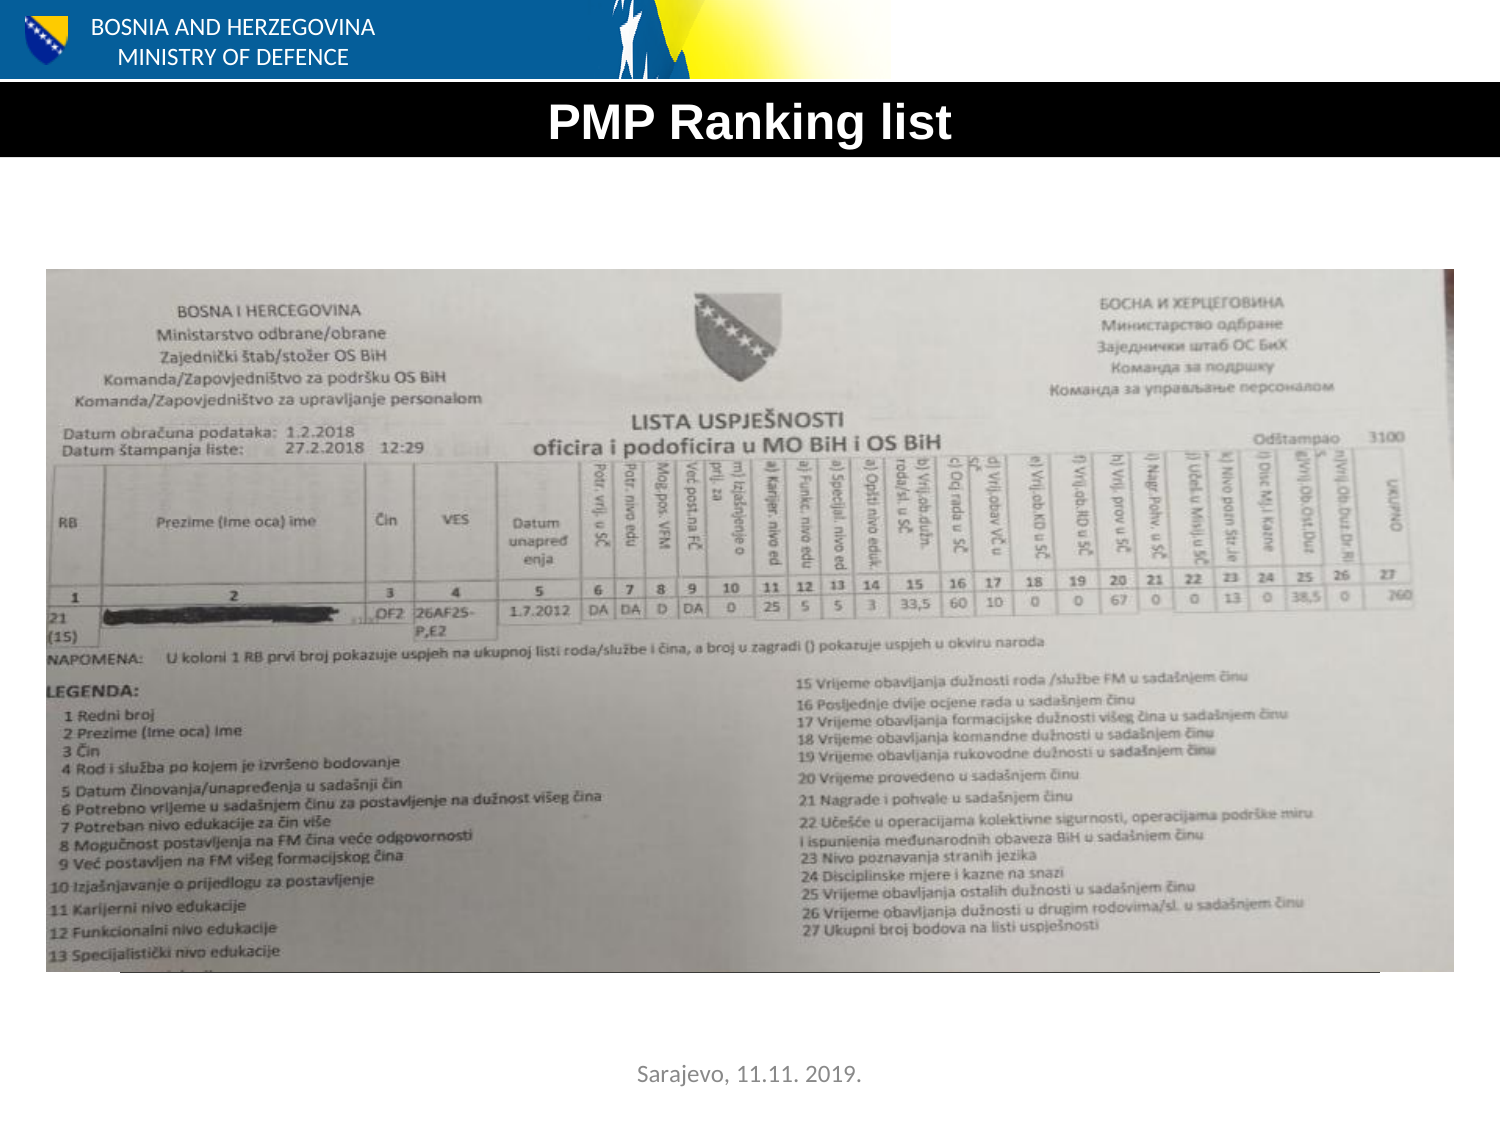

# PMP Ranking list
Sarajevo, 11.11. 2019.